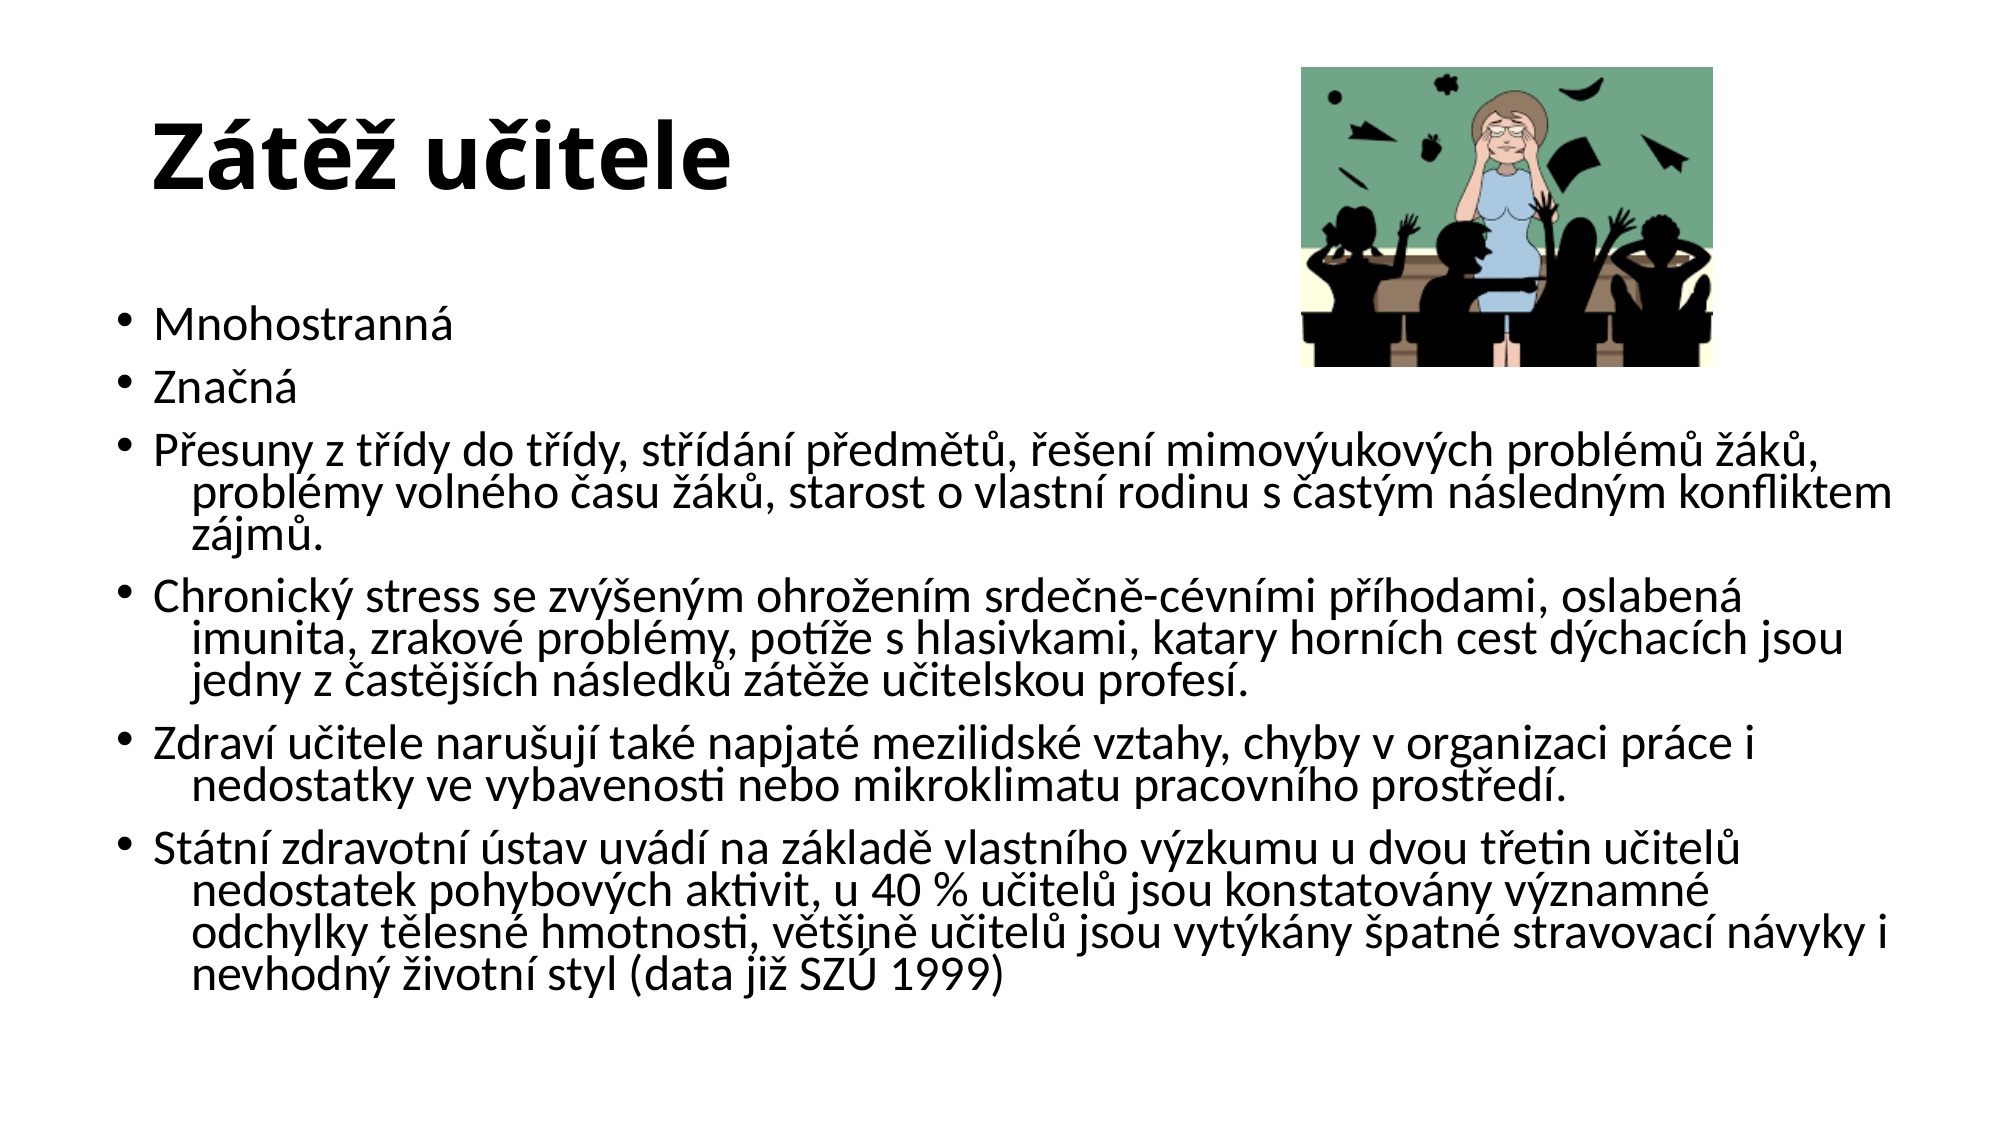

# Zátěž učitele
Mnohostranná
Značná
Přesuny z třídy do třídy, střídání předmětů, řešení mimovýukových problémů žáků, problémy volného času žáků, starost o vlastní rodinu s častým následným konfliktem zájmů.
Chronický stress se zvýšeným ohrožením srdečně-cévními příhodami, oslabená imunita, zrakové problémy, potíže s hlasivkami, katary horních cest dýchacích jsou jedny z častějších následků zátěže učitelskou profesí.
Zdraví učitele narušují také napjaté mezilidské vztahy, chyby v organizaci práce i nedostatky ve vybavenosti nebo mikroklimatu pracovního prostředí.
Státní zdravotní ústav uvádí na základě vlastního výzkumu u dvou třetin učitelů nedostatek pohybových aktivit, u 40 % učitelů jsou konstatovány významné odchylky tělesné hmotnosti, většině učitelů jsou vytýkány špatné stravovací návyky i nevhodný životní styl (data již SZÚ 1999)